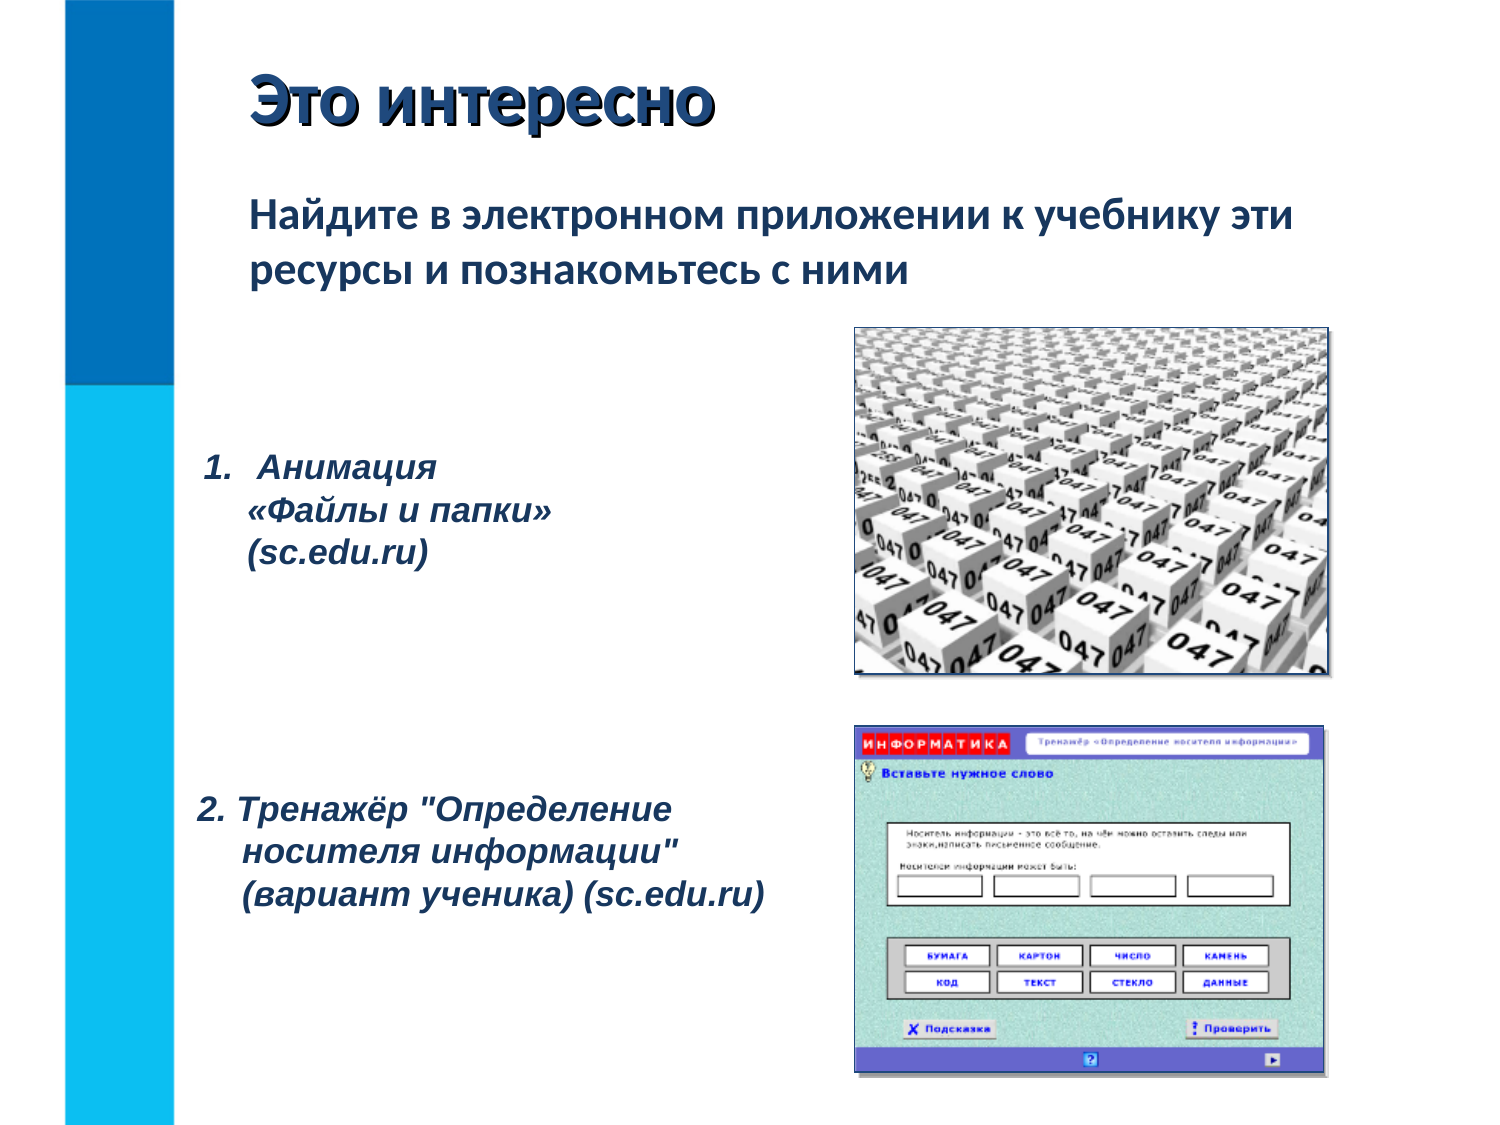

# Это интересно
Найдите в электронном приложении к учебнику эти ресурсы и познакомьтесь с ними
 Анимация
«Файлы и папки»
(sc.edu.ru)
2. Тренажёр "Определение носителя информации"
(вариант ученика) (sc.edu.ru)